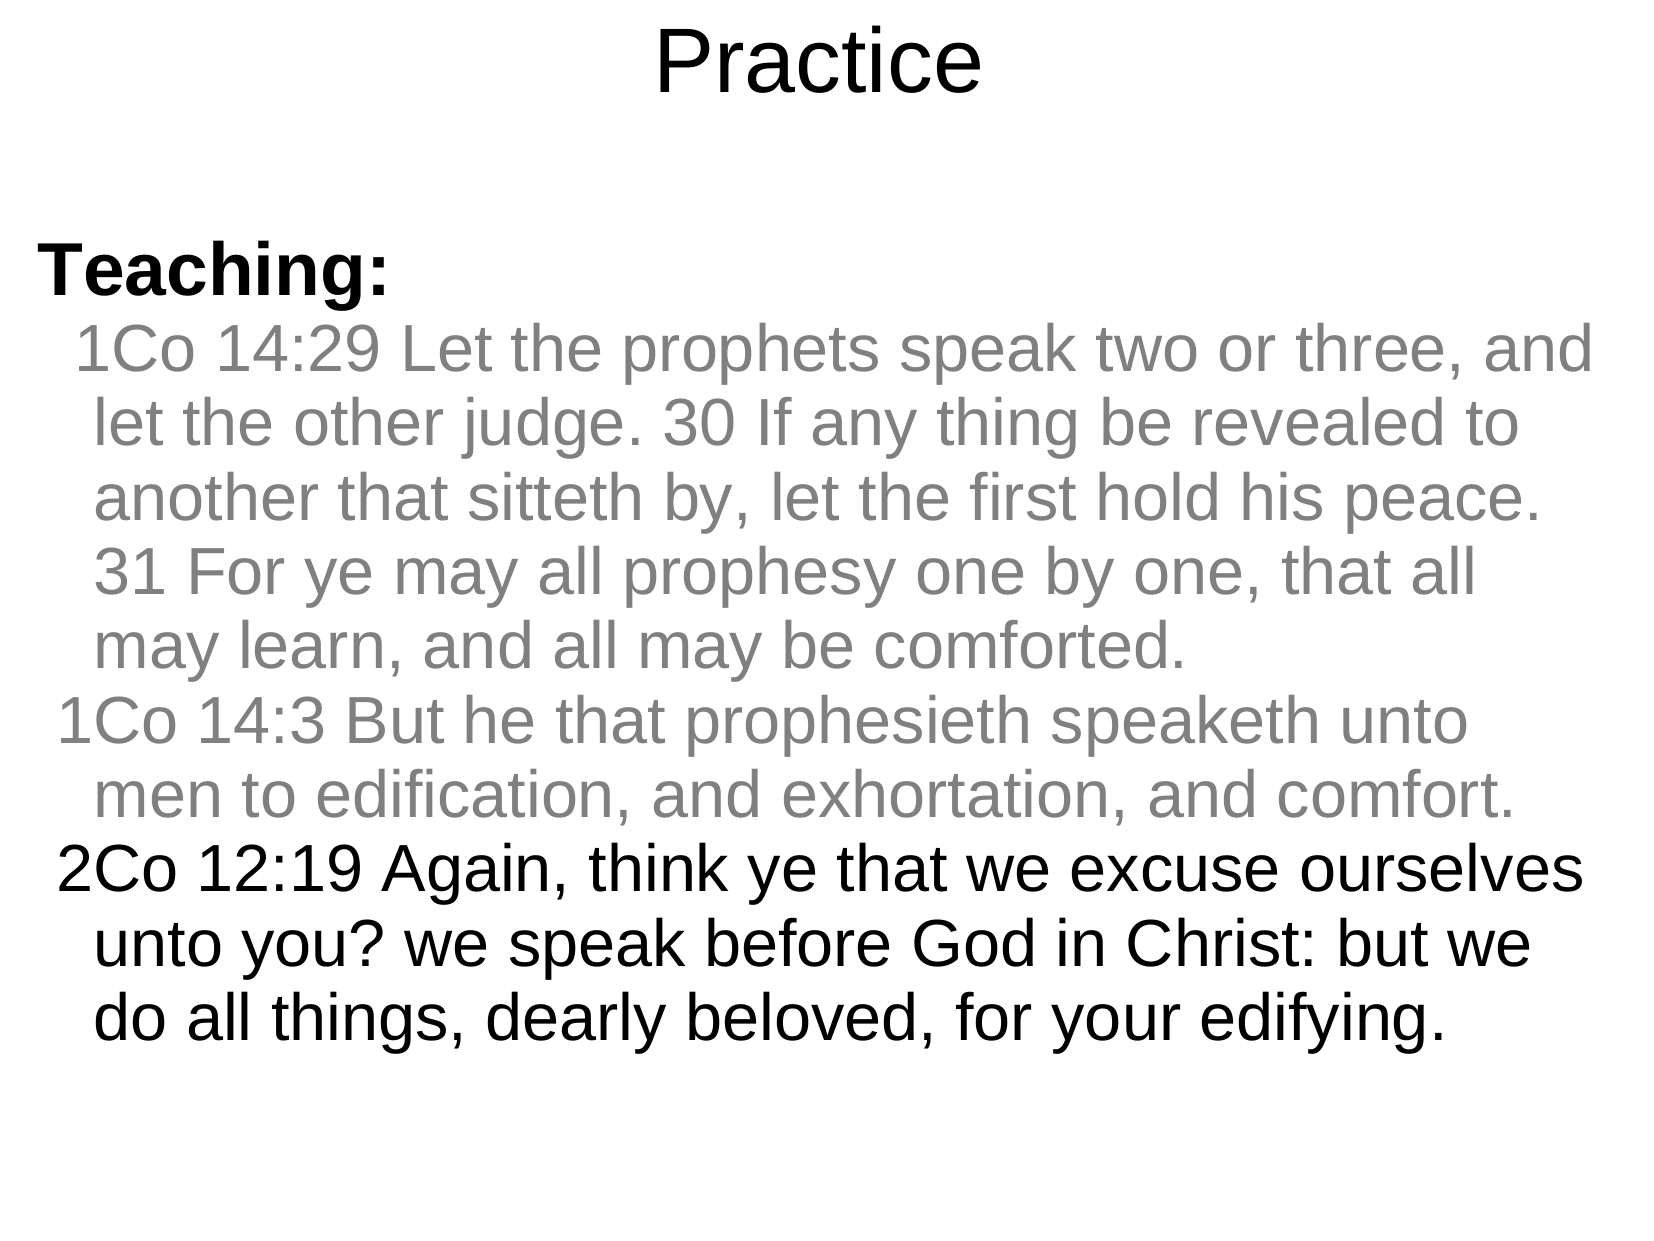

# Practice
Teaching:
 1Co 14:29 Let the prophets speak two or three, and let the other judge. 30 If any thing be revealed to another that sitteth by, let the first hold his peace. 31 For ye may all prophesy one by one, that all may learn, and all may be comforted.
 1Co 14:3 But he that prophesieth speaketh unto men to edification, and exhortation, and comfort.
 2Co 12:19 Again, think ye that we excuse ourselves unto you? we speak before God in Christ: but we do all things, dearly beloved, for your edifying.